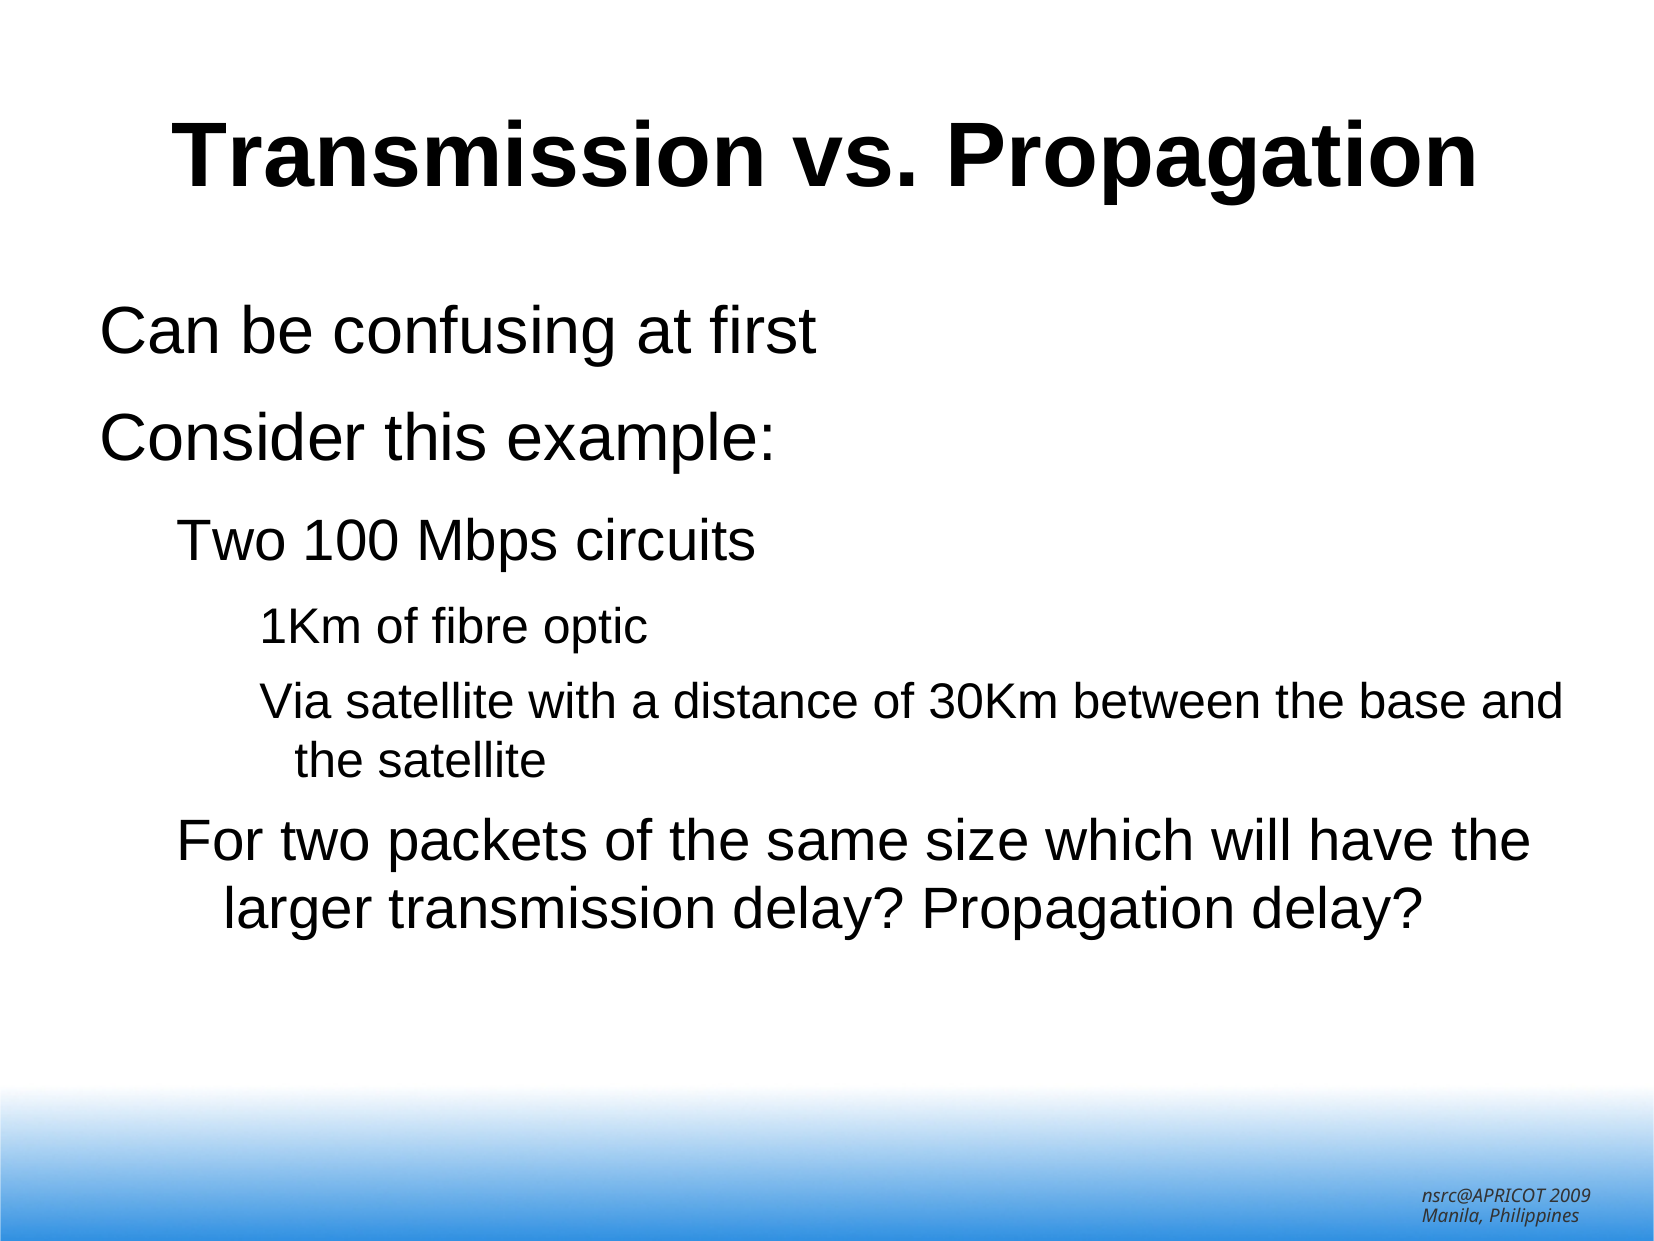

# Transmission vs. Propagation
Can be confusing at first
Consider this example:
Two 100 Mbps circuits
1Km of fibre optic
Via satellite with a distance of 30Km between the base and the satellite
For two packets of the same size which will have the larger transmission delay? Propagation delay?